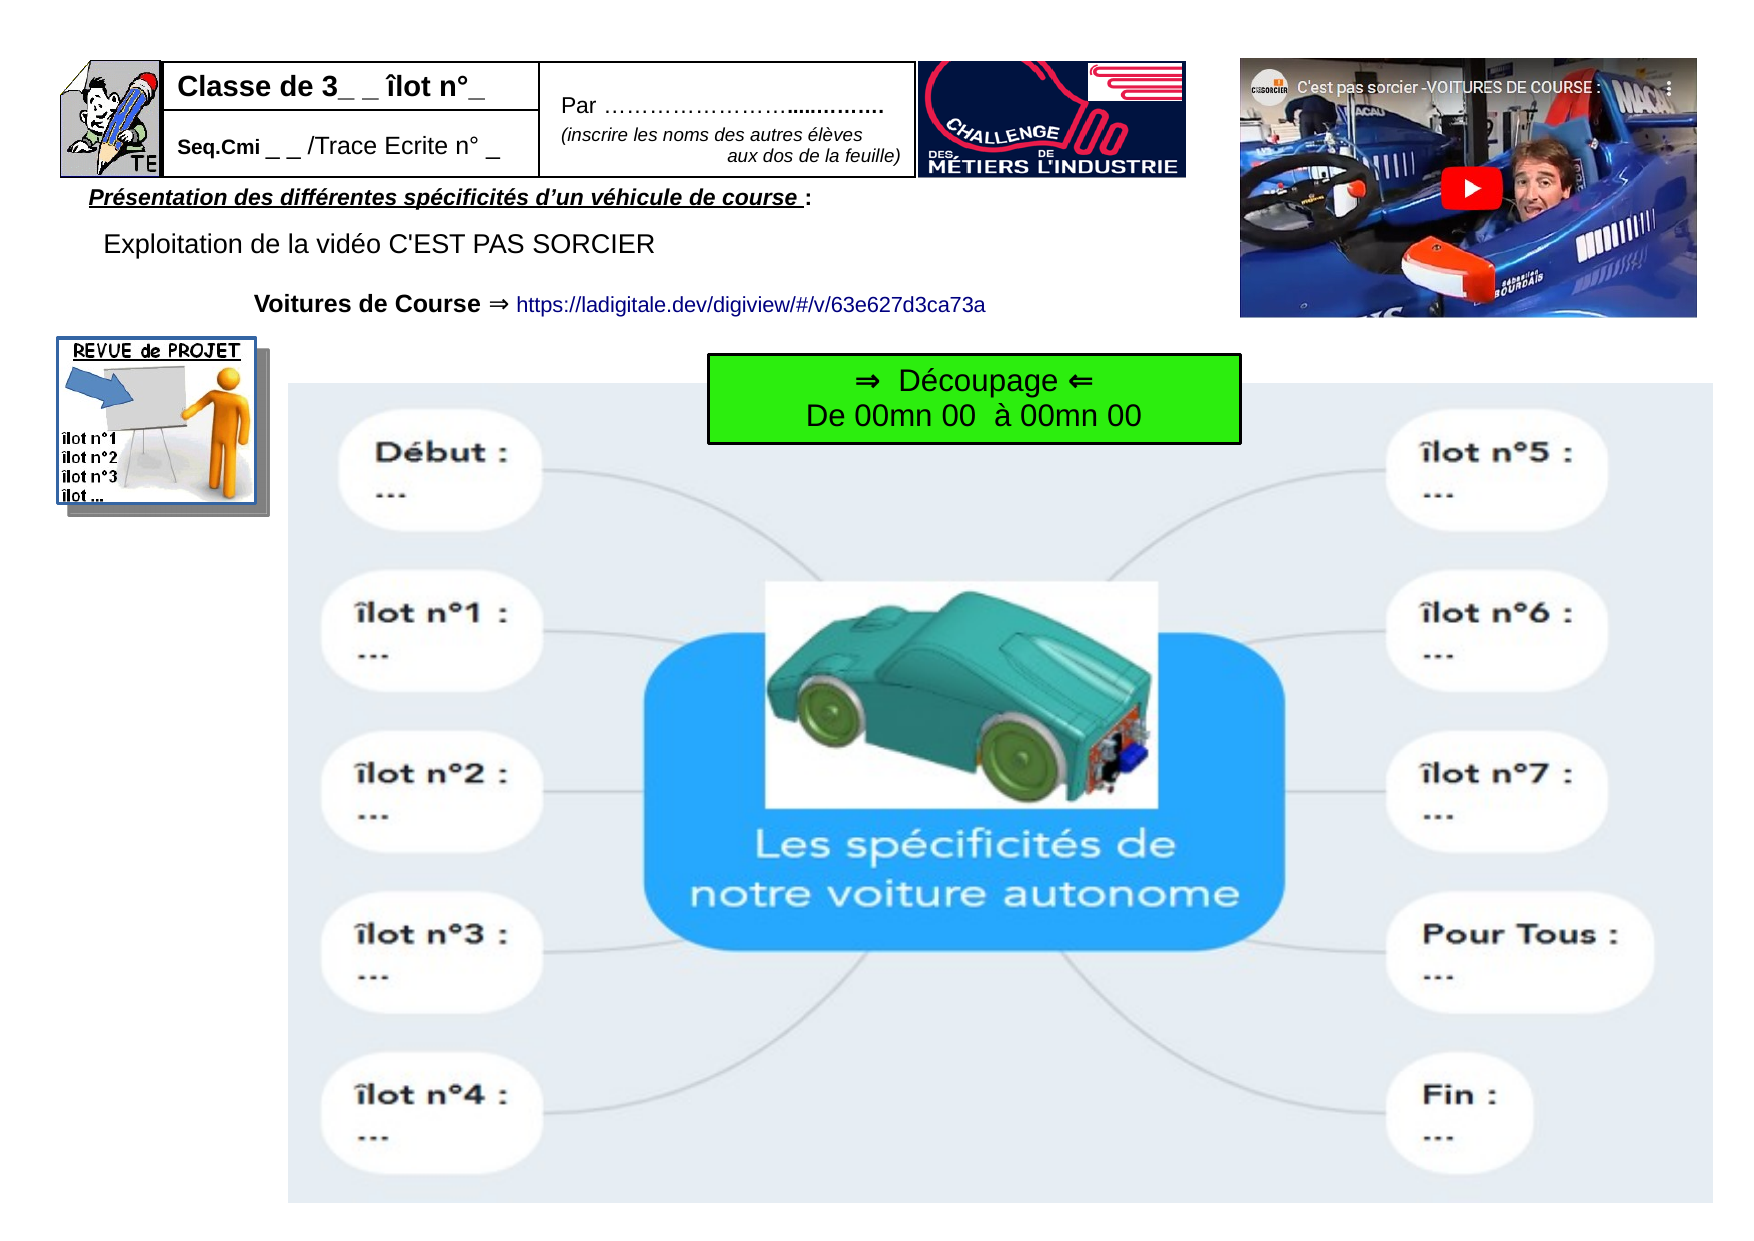

| Classe de 3\_ \_ îlot n°\_ | |
| --- | --- |
| Seq.Cmi \_ \_ /Trace Ecrite n° \_ | |
Par …………………….....……….
(inscrire les noms des autres élèves
 aux dos de la feuille)
Présentation des différentes spécificités d’un véhicule de course :
Exploitation de la vidéo C'EST PAS SORCIER
Voitures de Course ⇒ https://ladigitale.dev/digiview/#/v/63e627d3ca73a
⇒ Découpage ⇐
De 00mn 00 à 00mn 00